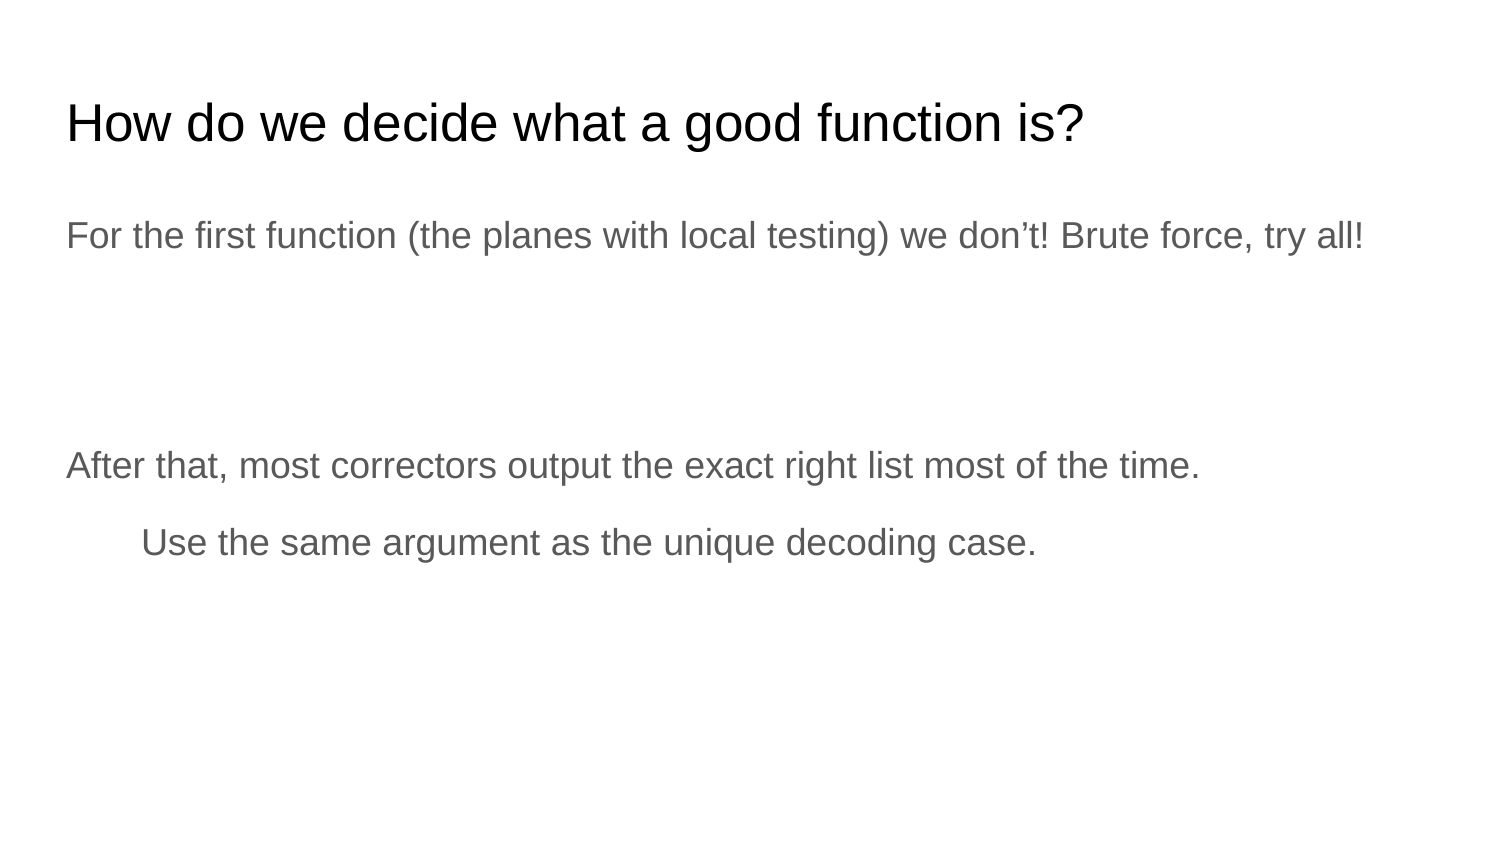

# How do we decide what a good function is?
For the first function (the planes with local testing) we don’t! Brute force, try all!
After that, most correctors output the exact right list most of the time.
Use the same argument as the unique decoding case.